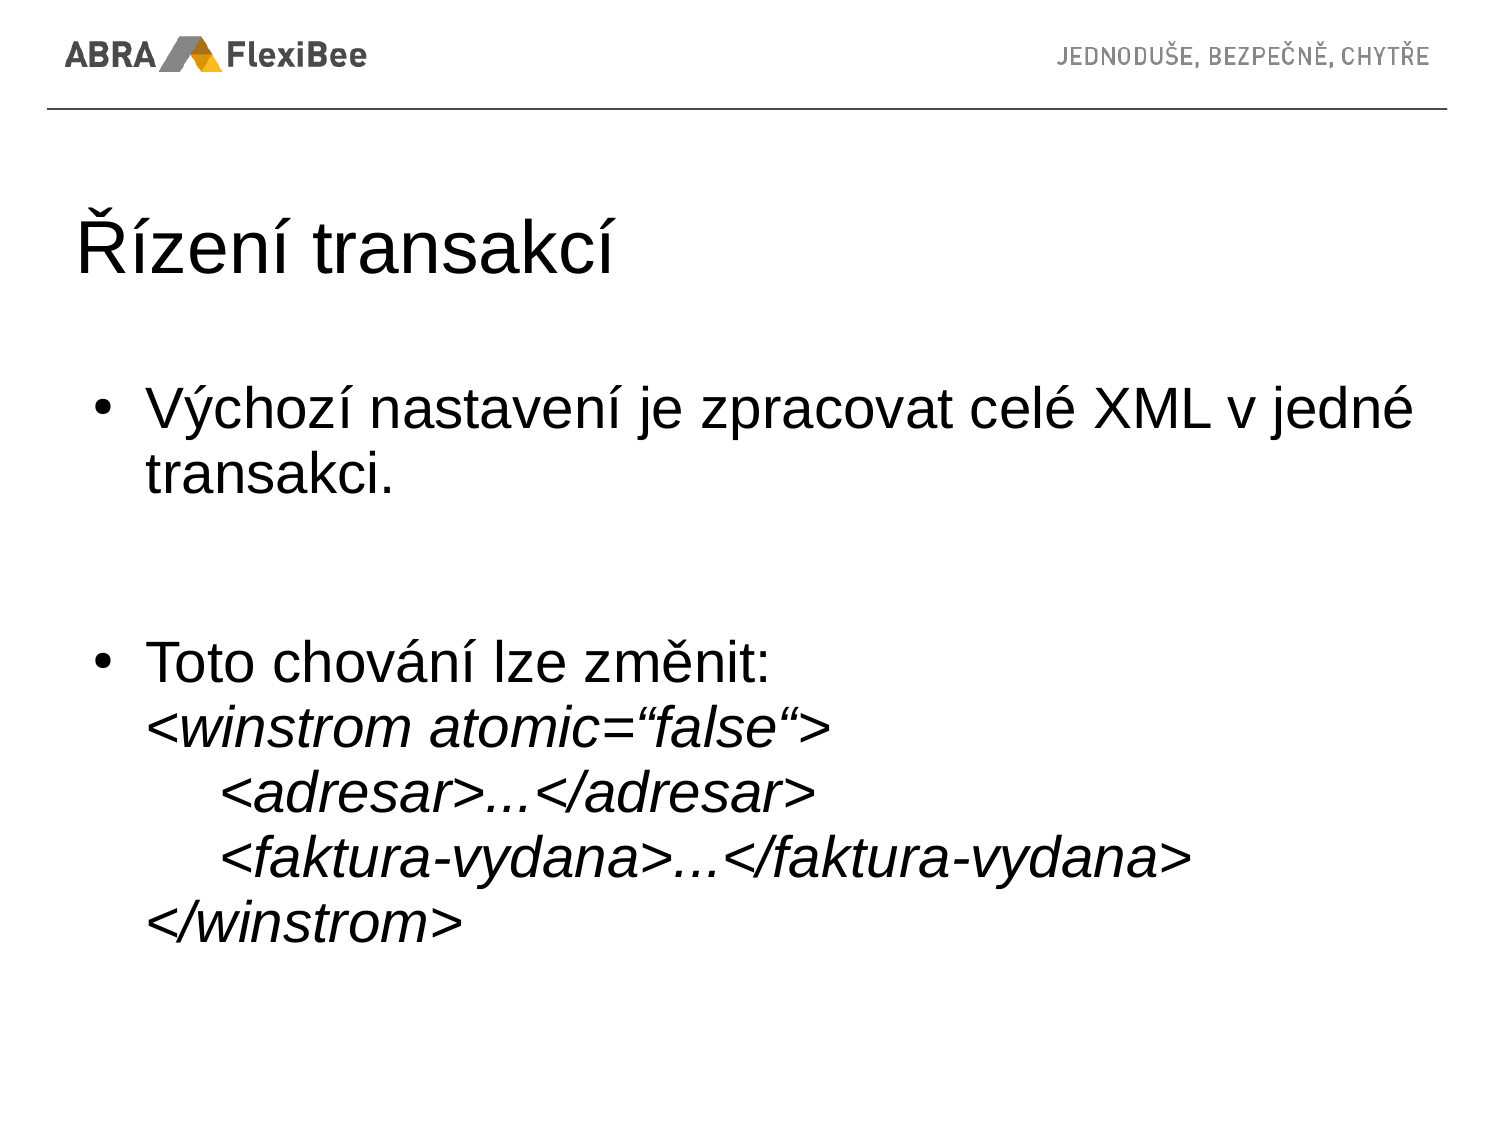

# Řízení transakcí
Výchozí nastavení je zpracovat celé XML v jedné transakci.
Toto chování lze změnit:
<winstrom atomic=“false“>
	<adresar>...</adresar>
	<faktura-vydana>...</faktura-vydana>
</winstrom>